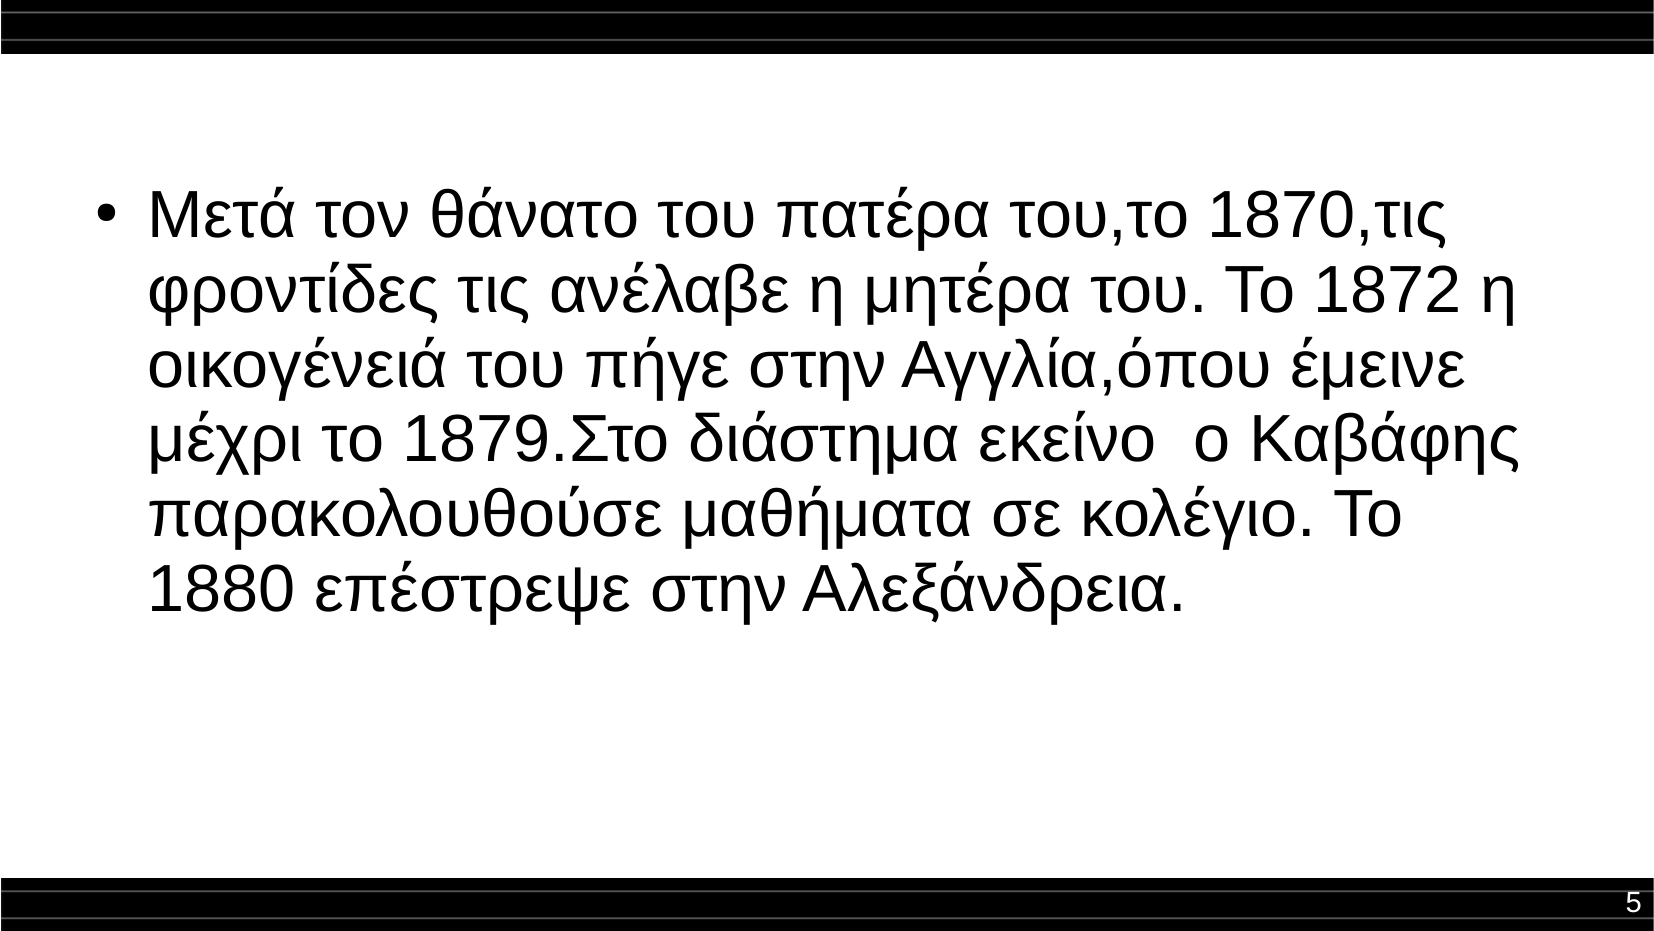

# Μετά τον θάνατο του πατέρα του,το 1870,τις φροντίδες τις ανέλαβε η μητέρα του. Το 1872 η οικογένειά του πήγε στην Αγγλία,όπου έμεινε μέχρι το 1879.Στο διάστημα εκείνο ο Καβάφης παρακολουθούσε μαθήματα σε κολέγιο. Το 1880 επέστρεψε στην Αλεξάνδρεια.